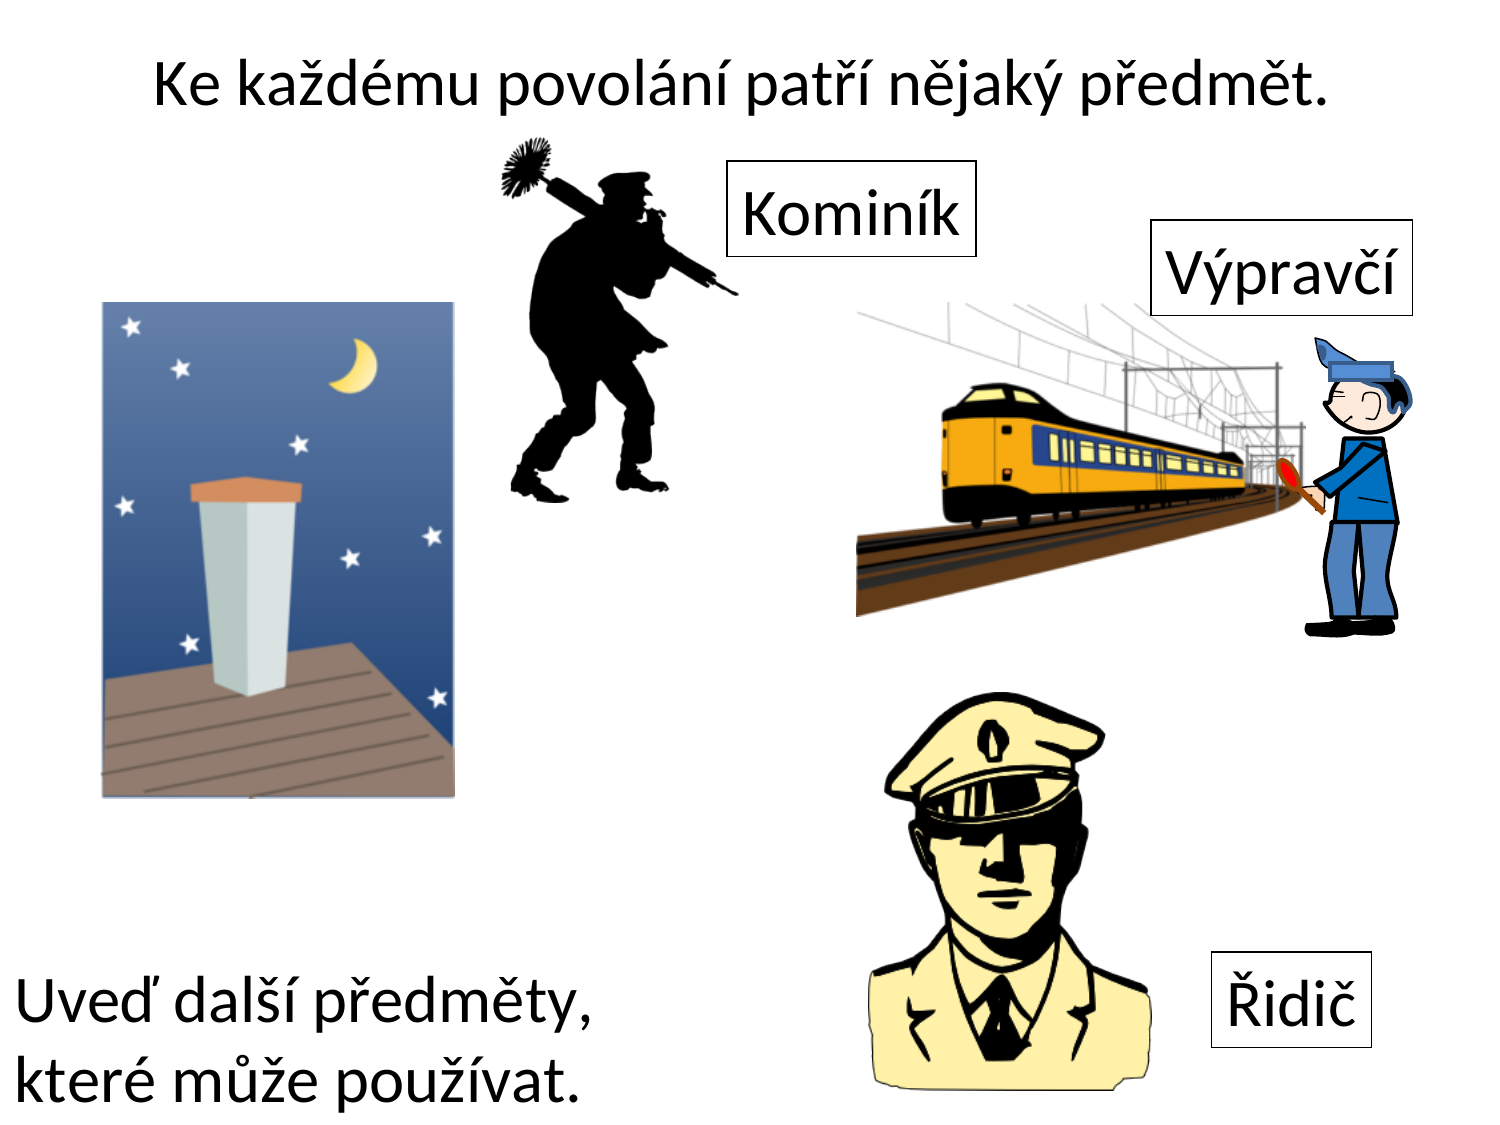

Ke každému povolání patří nějaký předmět.
Kominík
Výpravčí
Uveď další předměty,
které může používat.
Řidič